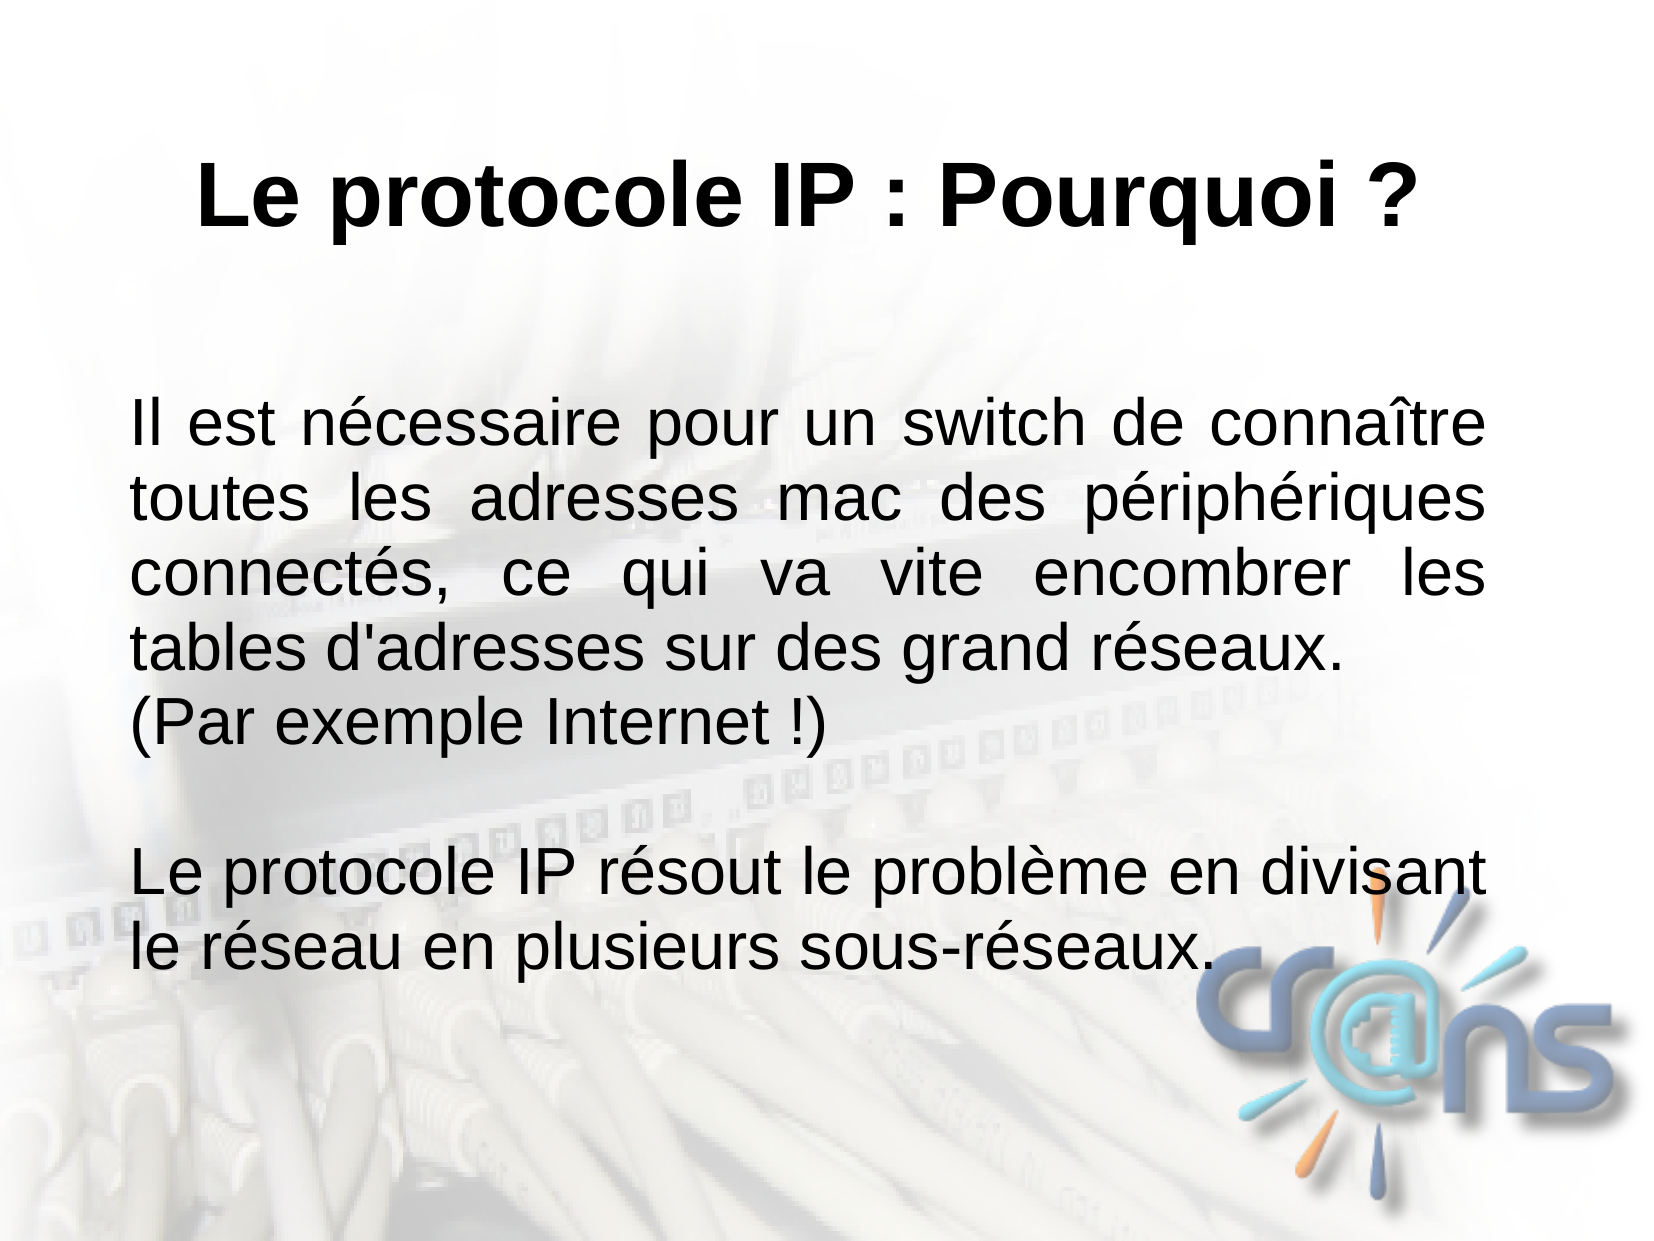

# Le protocole IP : Pourquoi ?
Il est nécessaire pour un switch de connaître toutes les adresses mac des périphériques connectés, ce qui va vite encombrer les tables d'adresses sur des grand réseaux.
(Par exemple Internet !)
Le protocole IP résout le problème en divisant le réseau en plusieurs sous-réseaux.